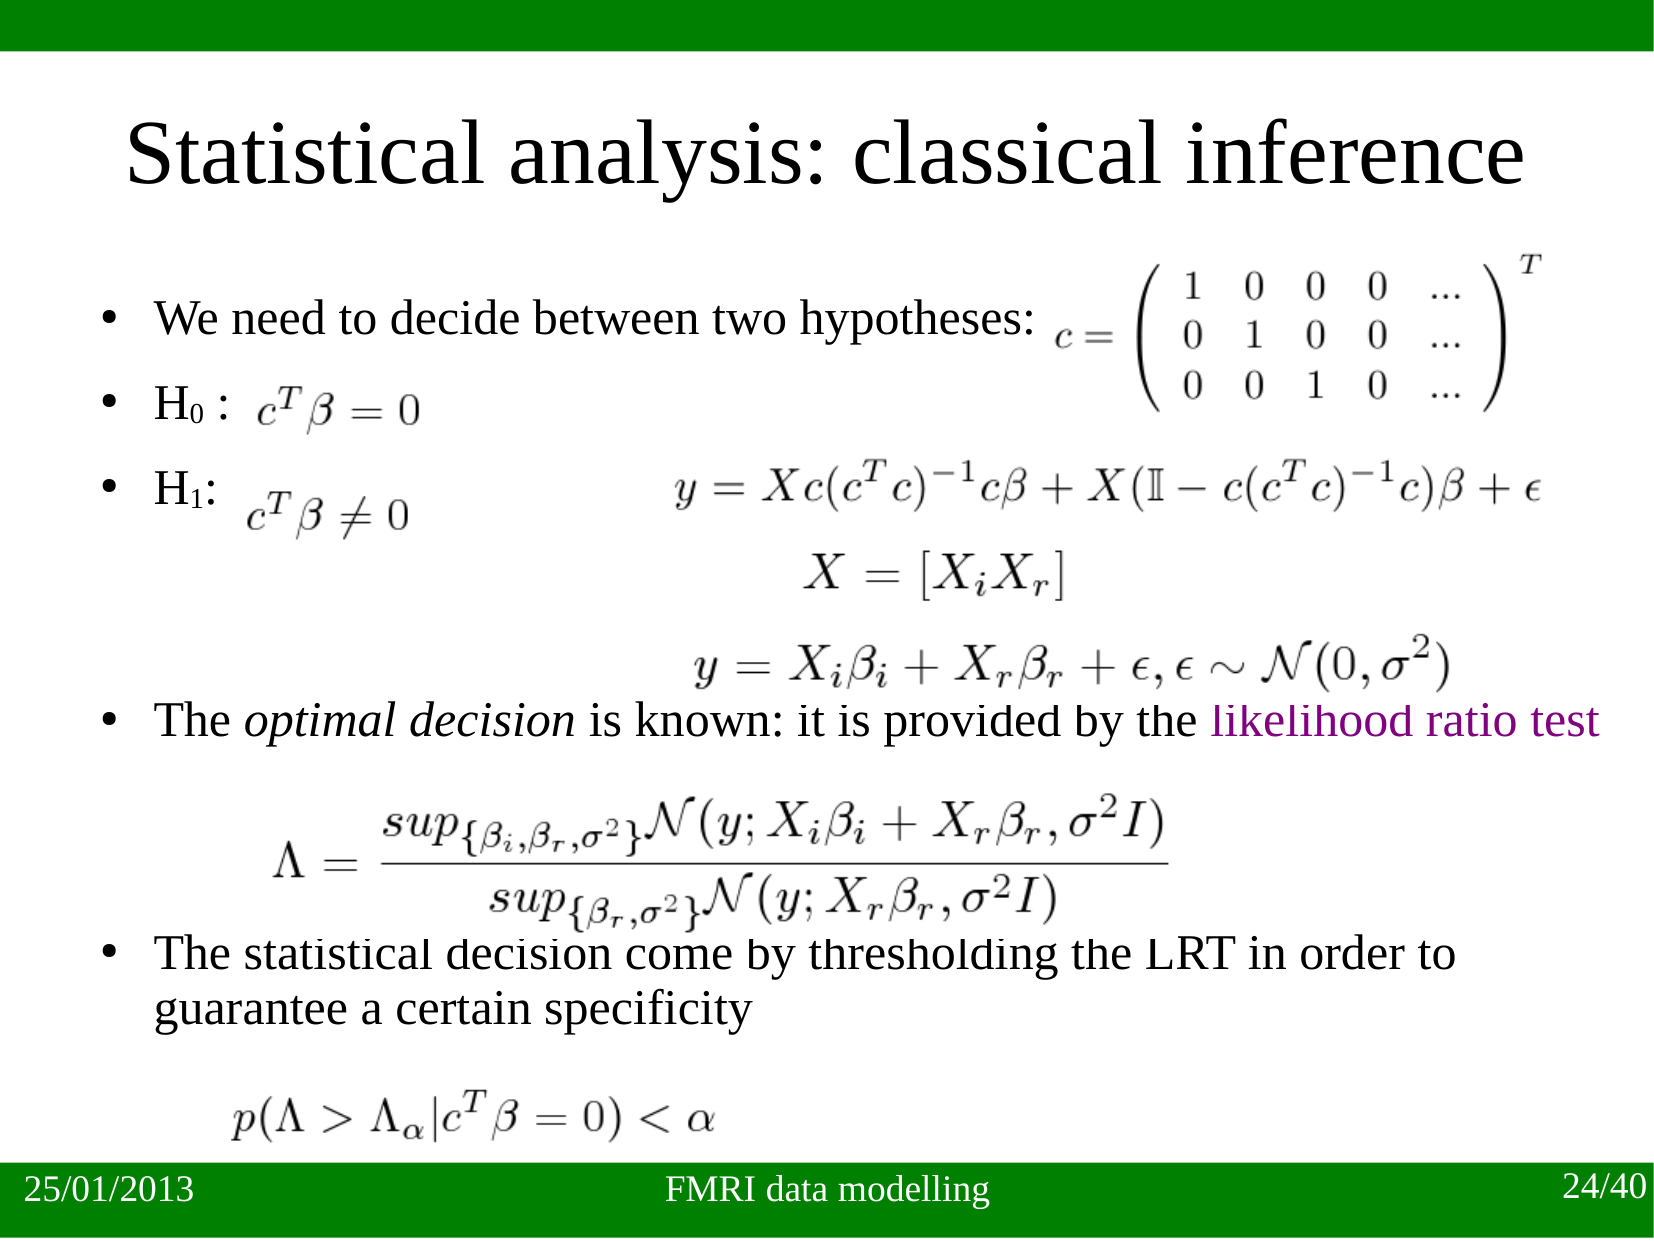

# Statistical analysis: classical inference
We need to decide between two hypotheses:
H0 :
H1:
The optimal decision is known: it is provided by the likelihood ratio test
The statistical decision come by thresholding the LRT in order to guarantee a certain specificity
24